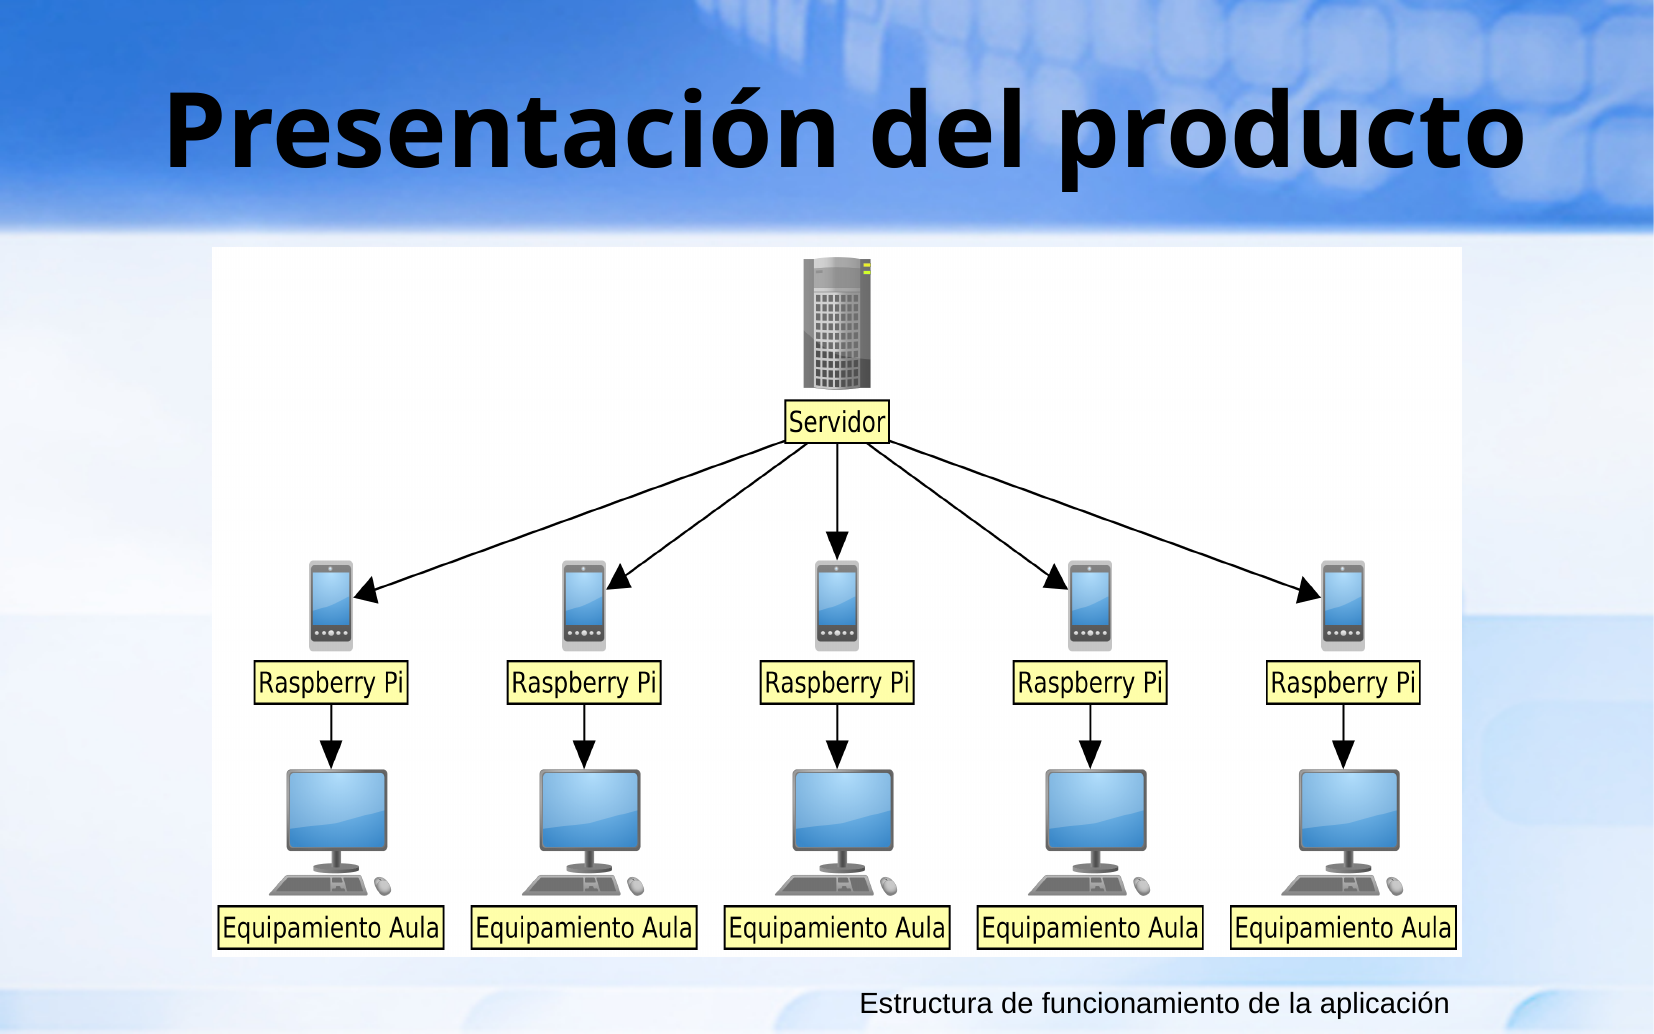

# Presentación del producto
Estructura de funcionamiento de la aplicación